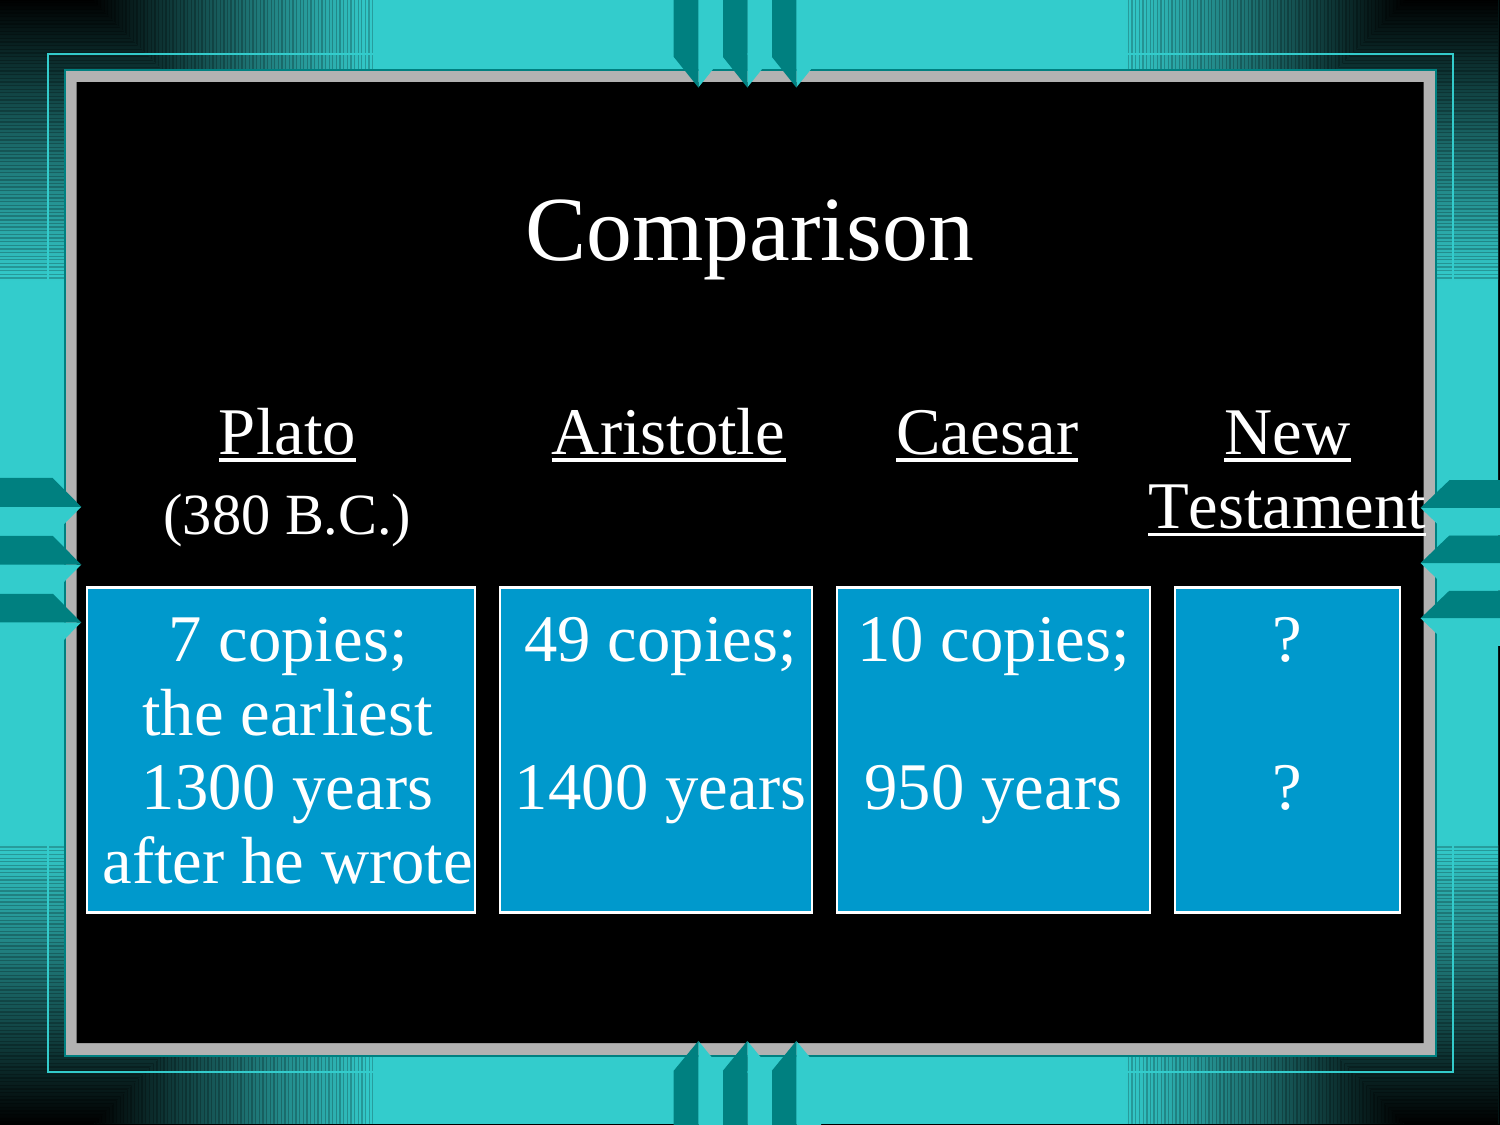

# Comparison
Plato
Aristotle
49 copies;
1400 years
Caesar
10 copies;
950 years
New Testament
?
?
(380 B.C.)
7 copies;
the earliest
1300 years
after he wrote